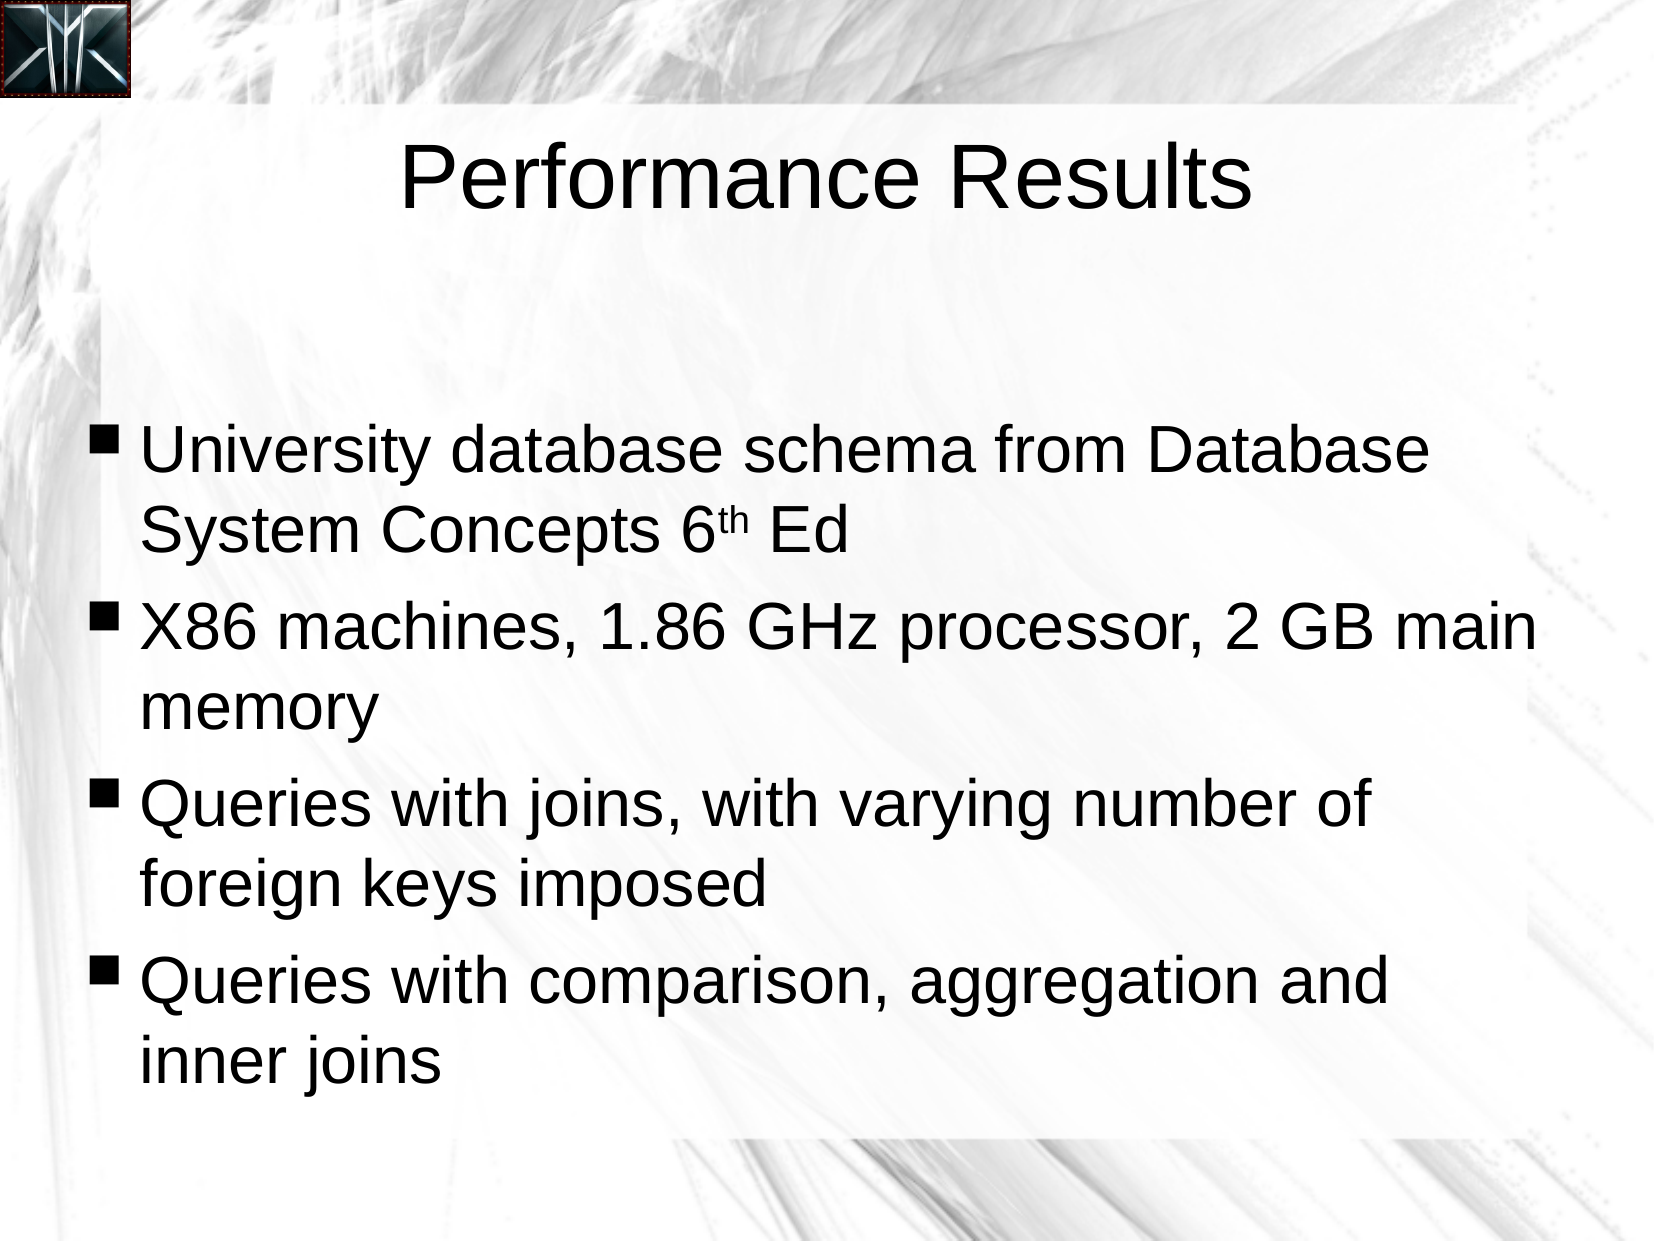

# Performance Results
University database schema from Database System Concepts 6th Ed
X86 machines, 1.86 GHz processor, 2 GB main memory
Queries with joins, with varying number of foreign keys imposed
Queries with comparison, aggregation and inner joins